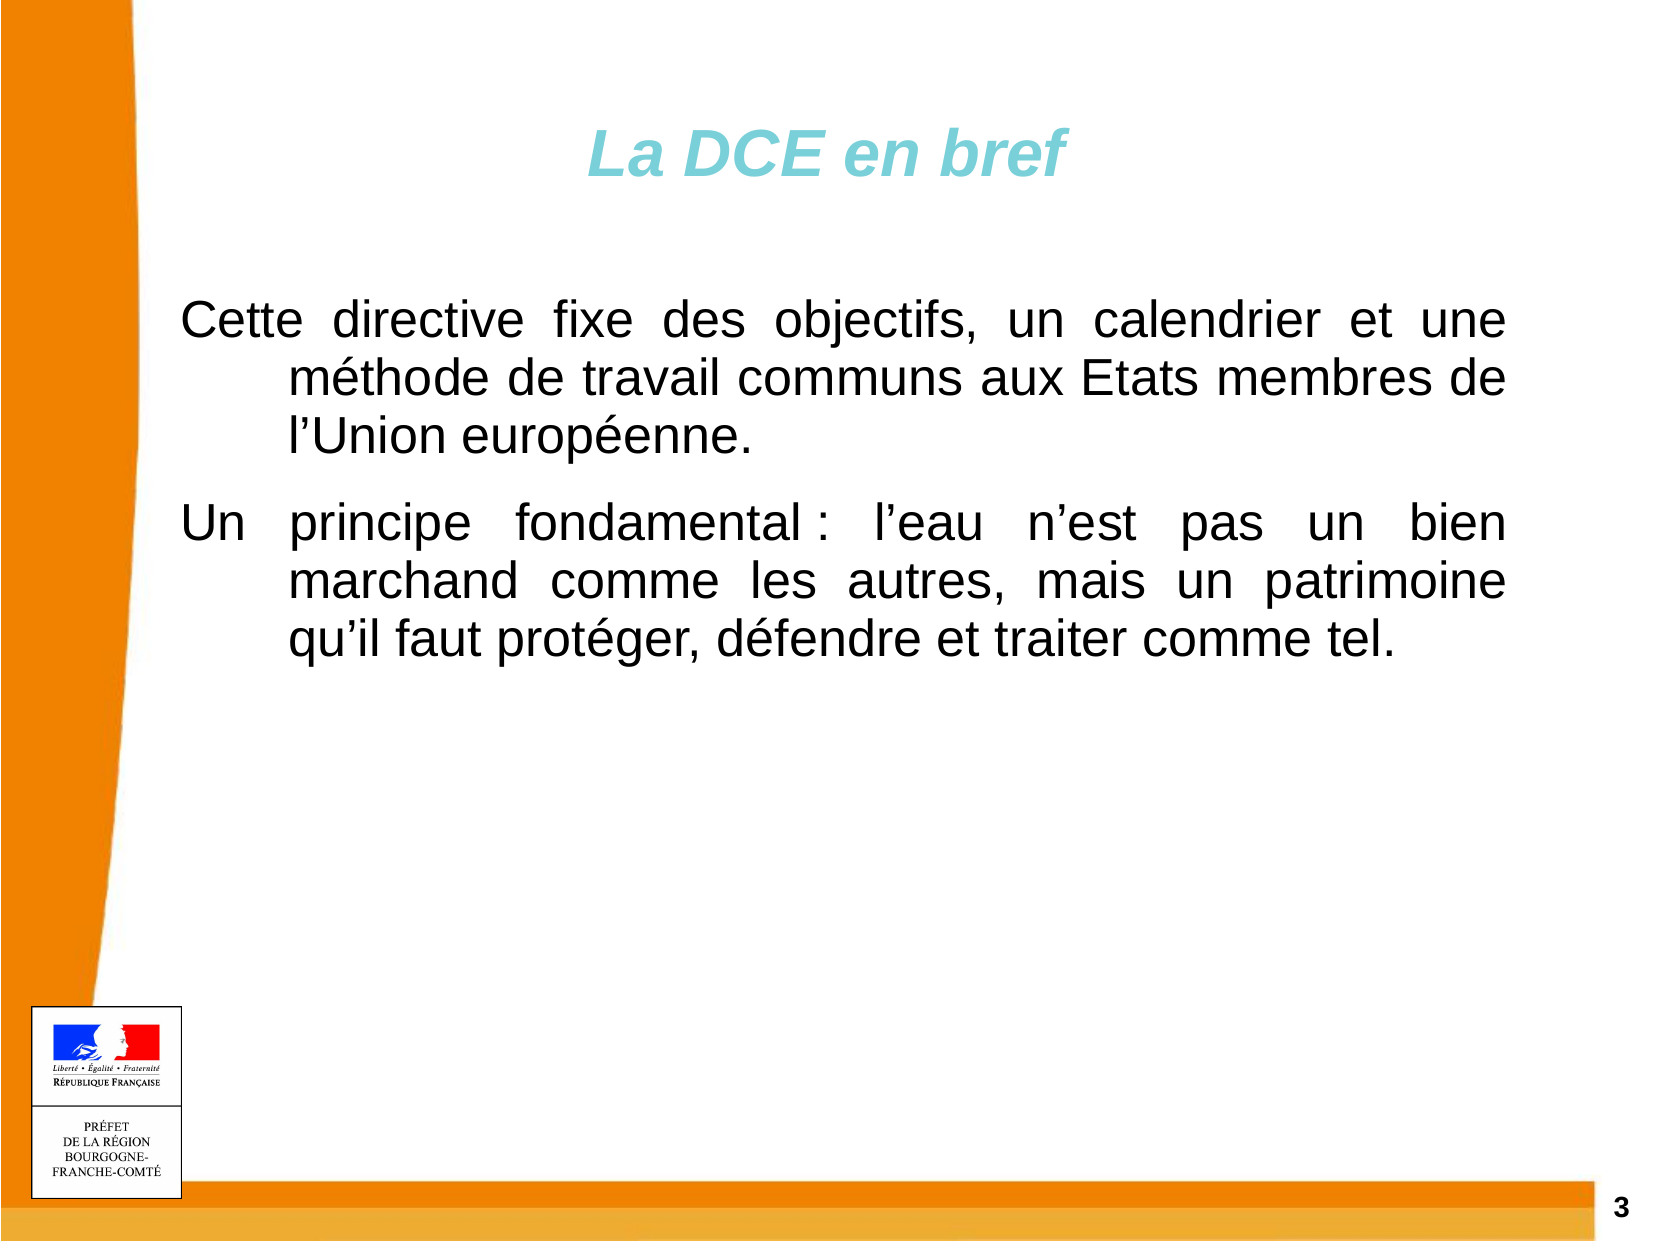

# La DCE en bref
Cette directive fixe des objectifs, un calendrier et une méthode de travail communs aux Etats membres de l’Union européenne.
Un principe fondamental : l’eau n’est pas un bien marchand comme les autres, mais un patrimoine qu’il faut protéger, défendre et traiter comme tel.
3